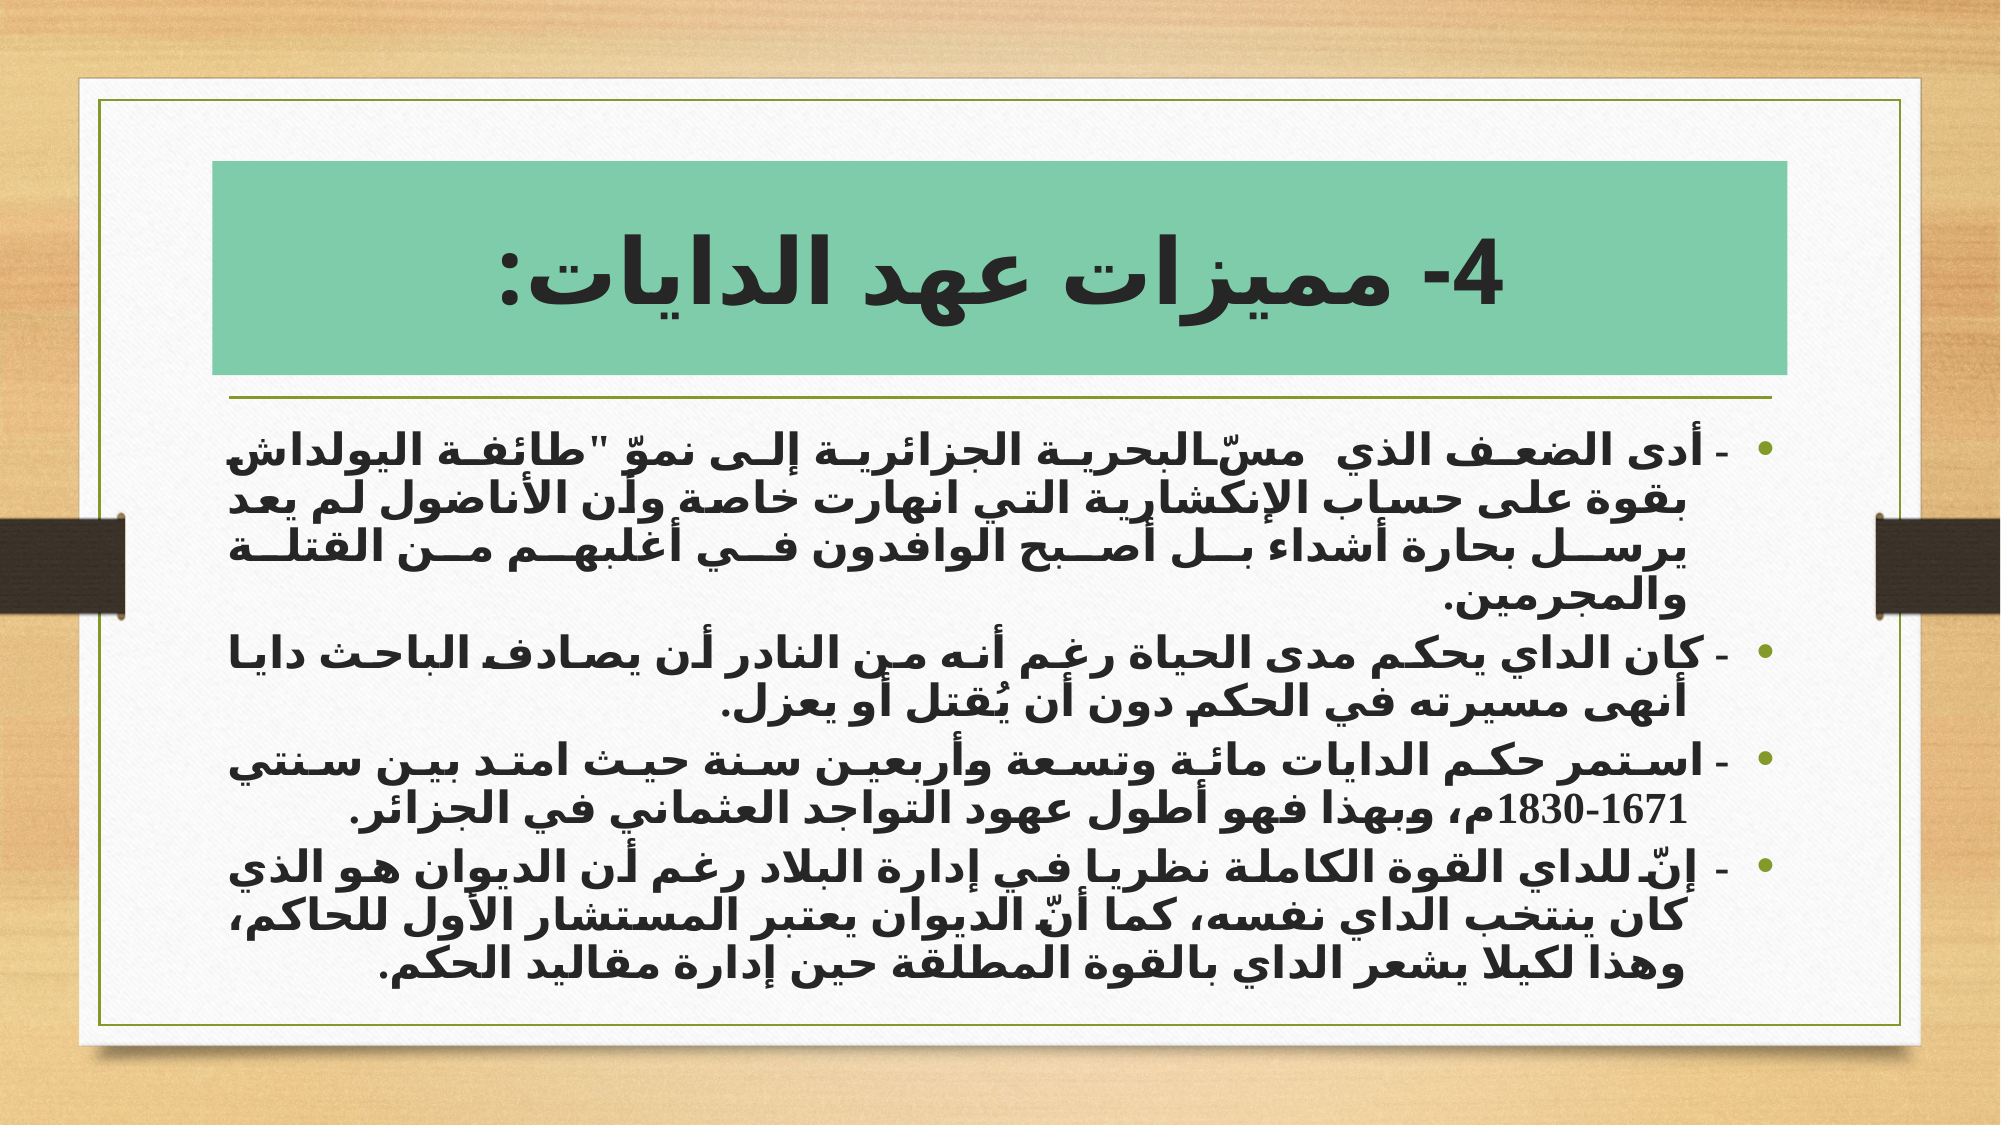

# 4- مميزات عهد الدايات:
- أدى الضعف الذي مسّ البحرية الجزائرية إلى نموّ "طائفة اليولداش بقوة على حساب الإنكشارية التي انهارت خاصة وأن الأناضول لم يعد يرسل بحارة أشداء بل أصبح الوافدون في أغلبهم من القتلة والمجرمين.
- كان الداي يحكم مدى الحياة رغم أنه من النادر أن يصادف الباحث دايا أنهى مسيرته في الحكم دون أن يُقتل أو يعزل.
- استمر حكم الدايات مائة وتسعة وأربعين سنة حيث امتد بين سنتي 1671-1830م، وبهذا فهو أطول عهود التواجد العثماني في الجزائر.
- إنّ للداي القوة الكاملة نظريا في إدارة البلاد رغم أن الديوان هو الذي كان ينتخب الداي نفسه، كما أنّ الديوان يعتبر المستشار الأول للحاكم، وهذا لكيلا يشعر الداي بالقوة المطلقة حين إدارة مقاليد الحكم.